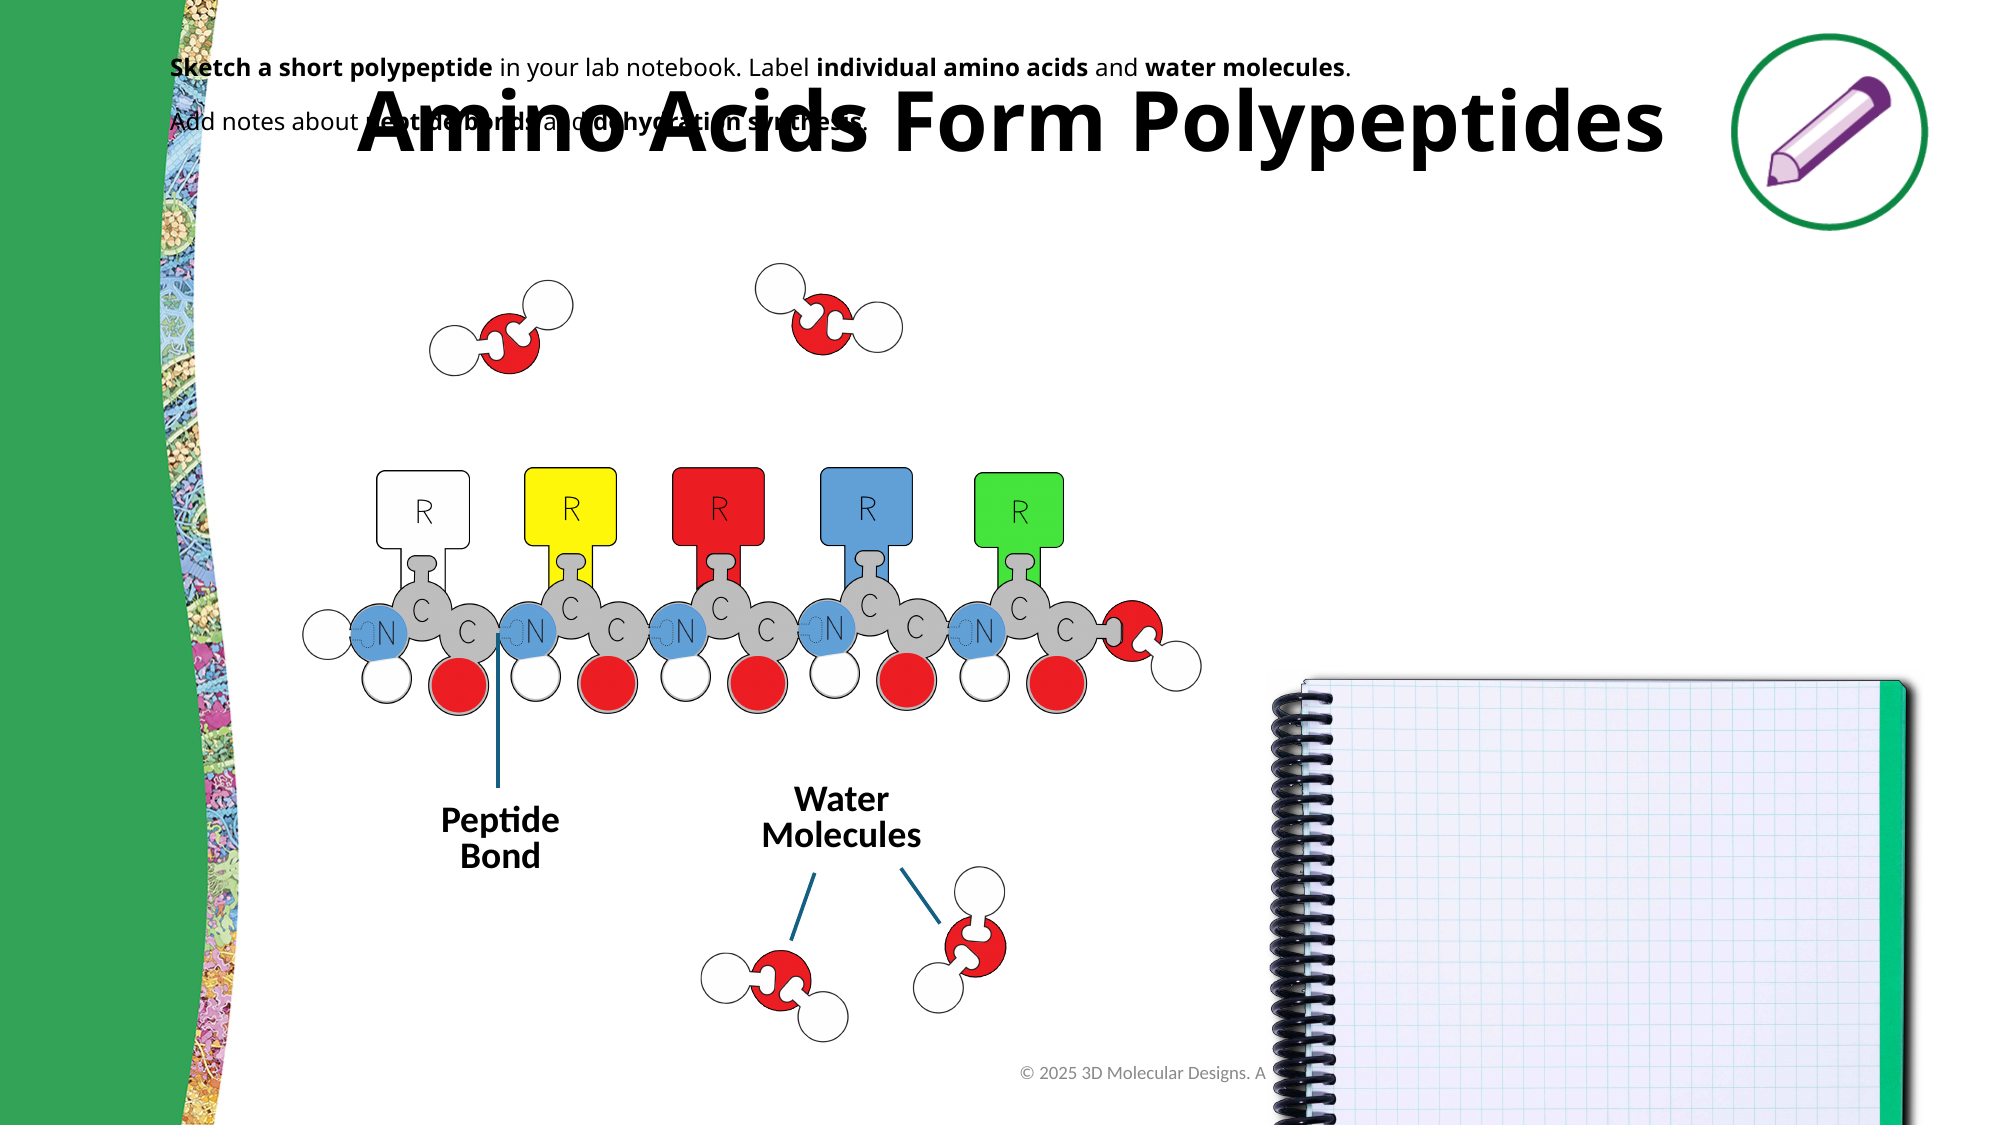

# Sketch a short polypeptide in your lab notebook. Label individual amino acids and water molecules.
Add notes about peptide bonds and dehydration synthesis.
Amino Acids Form Polypeptides
Water Molecules
Peptide
Bond